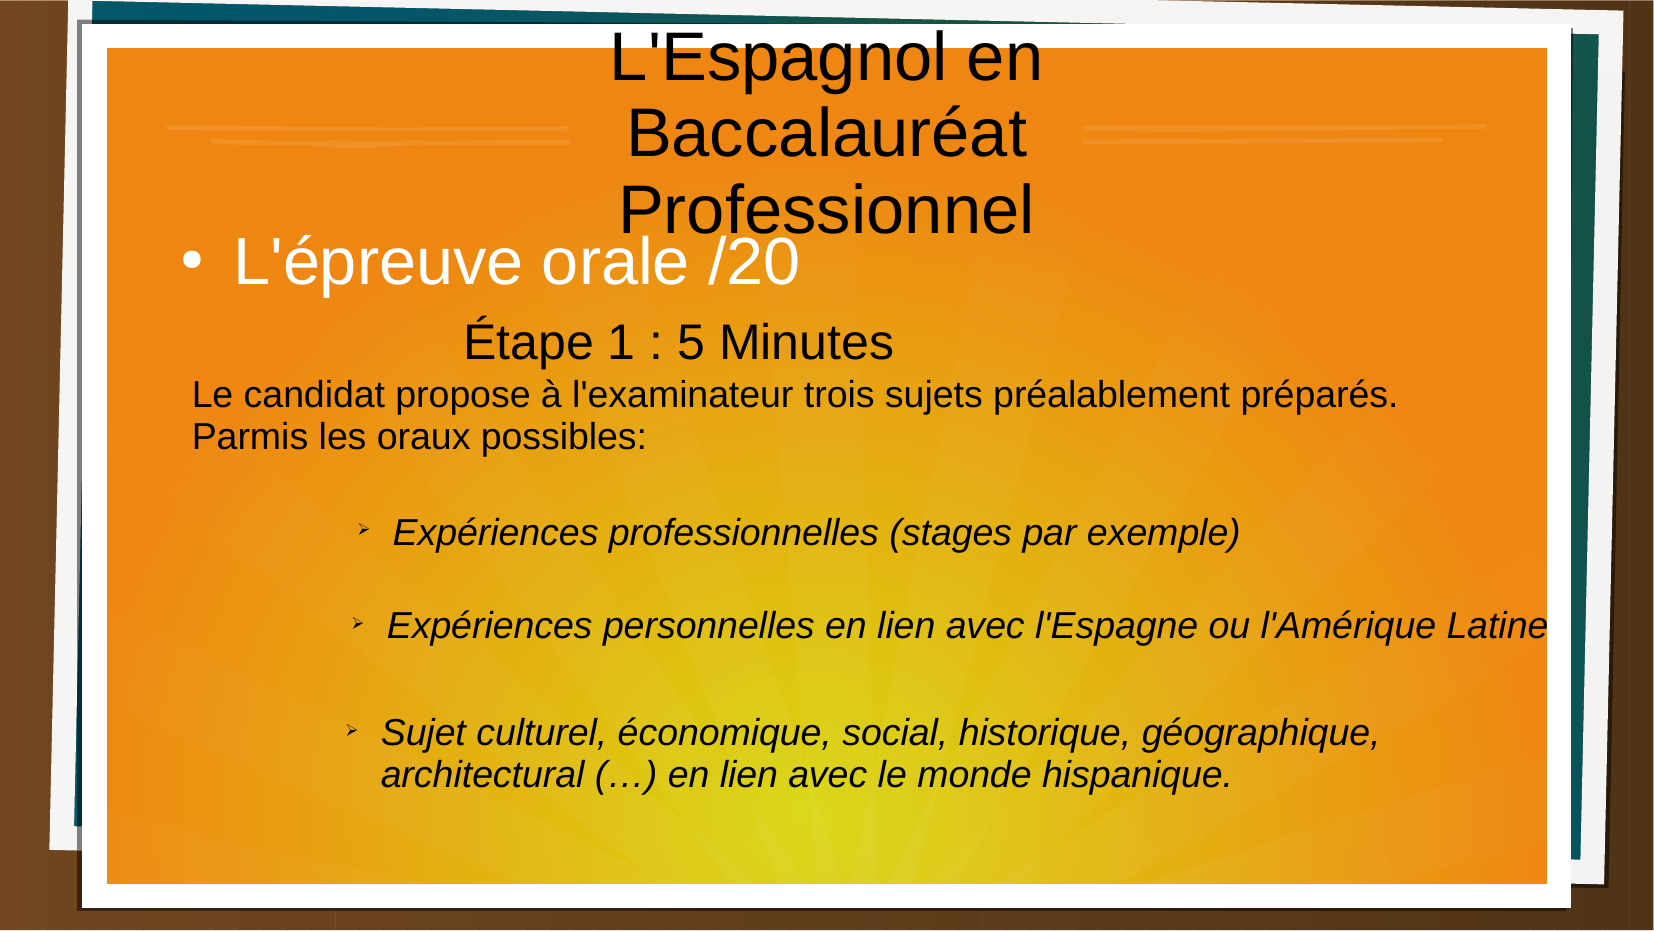

# L'Espagnol en Baccalauréat Professionnel
L'épreuve orale /20
Étape 1 : 5 Minutes
Le candidat propose à l'examinateur trois sujets préalablement préparés.
Parmis les oraux possibles:
Expériences professionnelles (stages par exemple)
Expériences personnelles en lien avec l'Espagne ou l'Amérique Latine
Sujet culturel, économique, social, historique, géographique, architectural (…) en lien avec le monde hispanique.